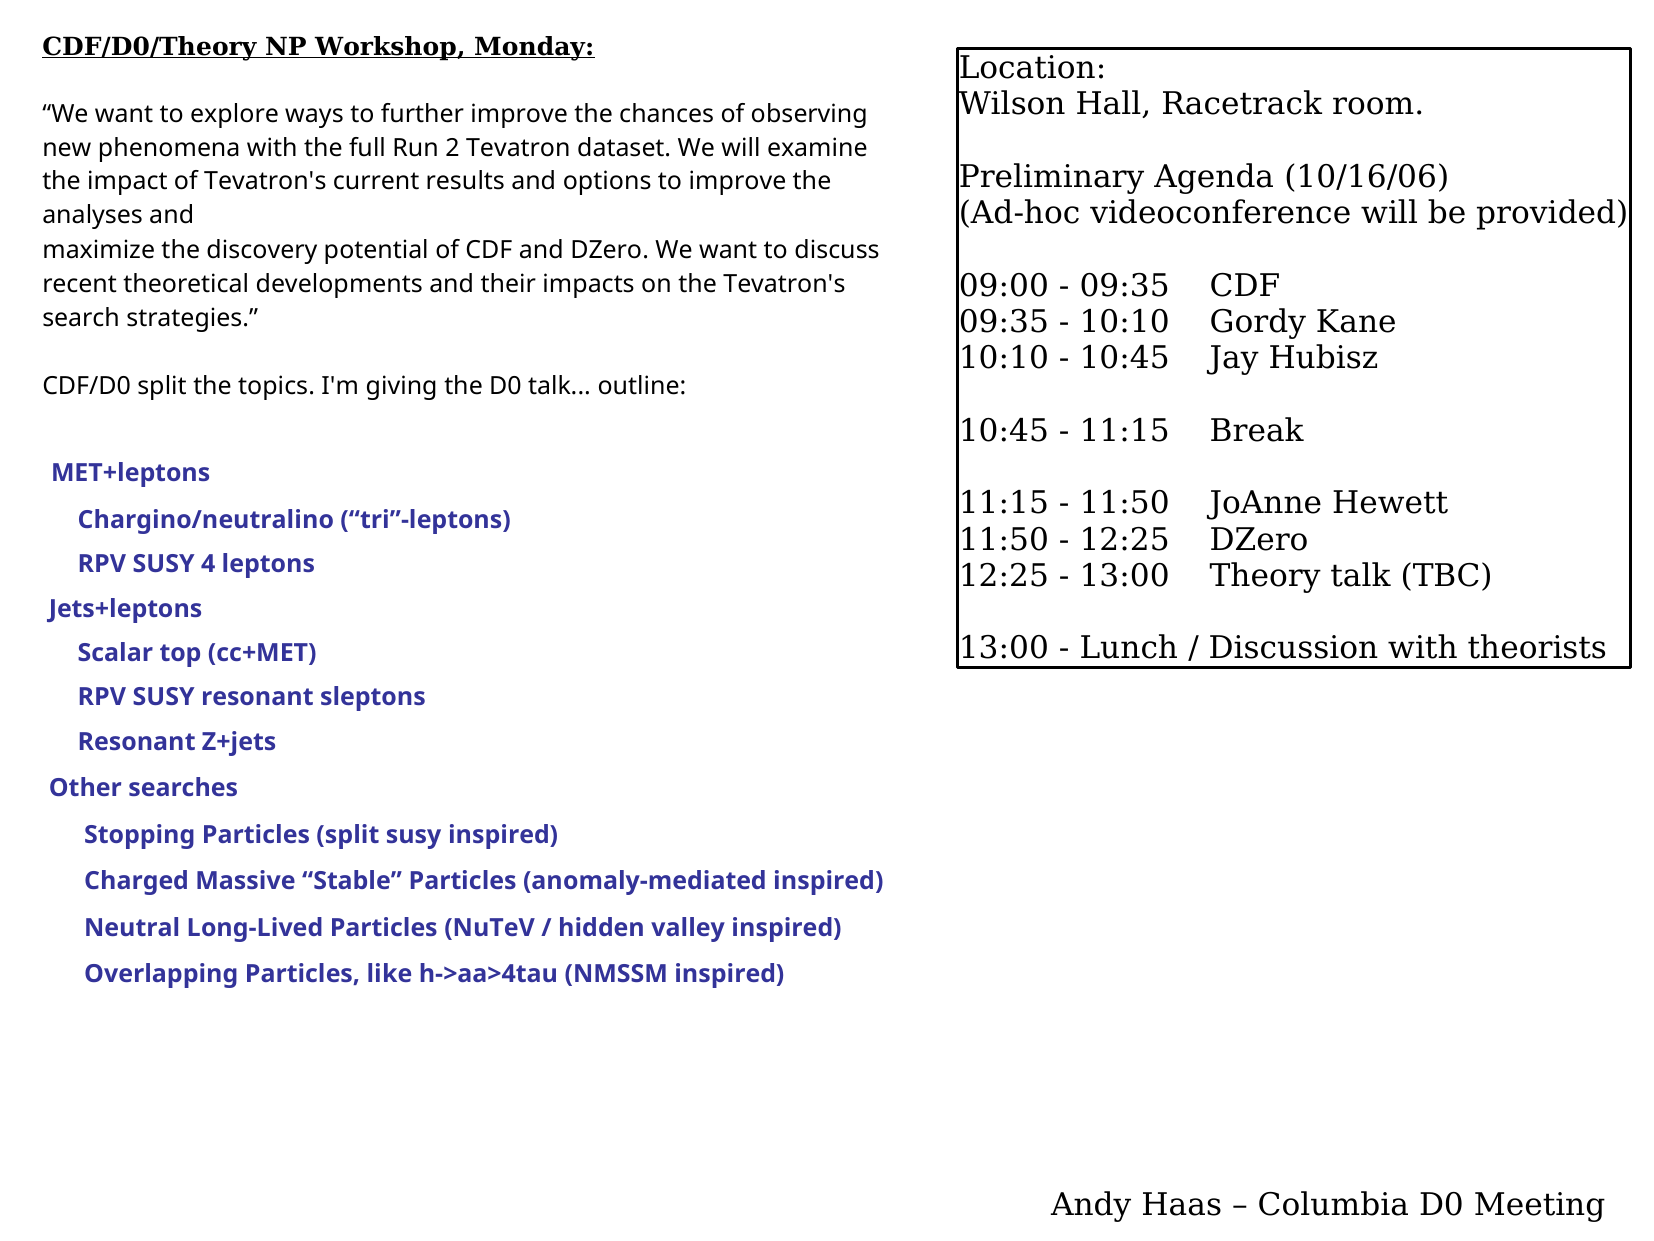

CDF/D0/Theory NP Workshop, Monday:
“We want to explore ways to further improve the chances of observing new phenomena with the full Run 2 Tevatron dataset. We will examine the impact of Tevatron's current results and options to improve the analyses and
maximize the discovery potential of CDF and DZero. We want to discuss recent theoretical developments and their impacts on the Tevatron's search strategies.”
CDF/D0 split the topics. I'm giving the D0 talk... outline:
 MET+leptons
Chargino/neutralino (“tri”-leptons)
RPV SUSY 4 leptons
 Jets+leptons
Scalar top (cc+MET)
RPV SUSY resonant sleptons
Resonant Z+jets
 Other searches
 Stopping Particles (split susy inspired)
 Charged Massive “Stable” Particles (anomaly-mediated inspired)
 Neutral Long-Lived Particles (NuTeV / hidden valley inspired)
 Overlapping Particles, like h->aa>4tau (NMSSM inspired)
Location:
Wilson Hall, Racetrack room.
Preliminary Agenda (10/16/06)
(Ad-hoc videoconference will be provided)
09:00 - 09:35 CDF
09:35 - 10:10 Gordy Kane
10:10 - 10:45 Jay Hubisz
10:45 - 11:15 Break
11:15 - 11:50 JoAnne Hewett
11:50 - 12:25 DZero
12:25 - 13:00 Theory talk (TBC)
13:00 - Lunch / Discussion with theorists